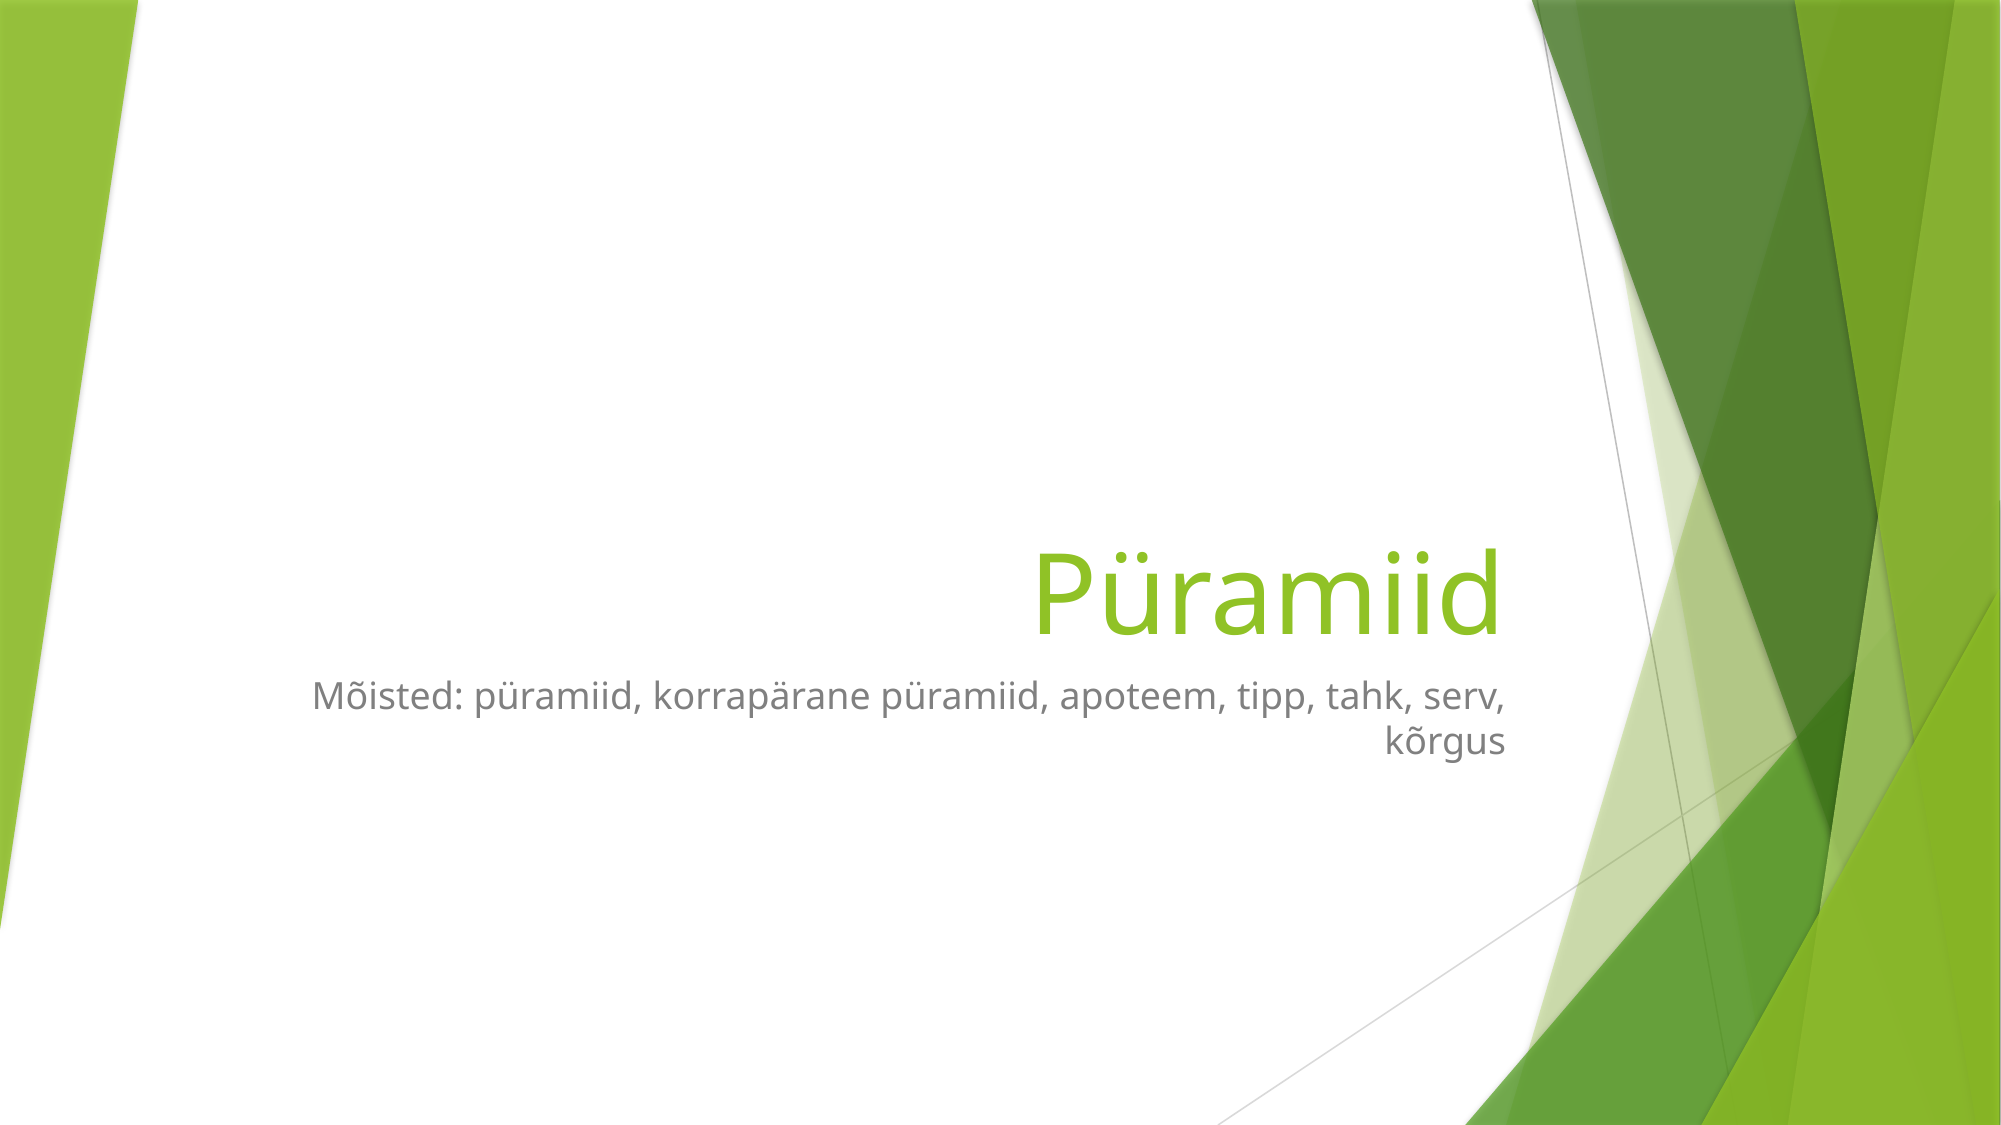

# Püramiid
Mõisted: püramiid, korrapärane püramiid, apoteem, tipp, tahk, serv, kõrgus